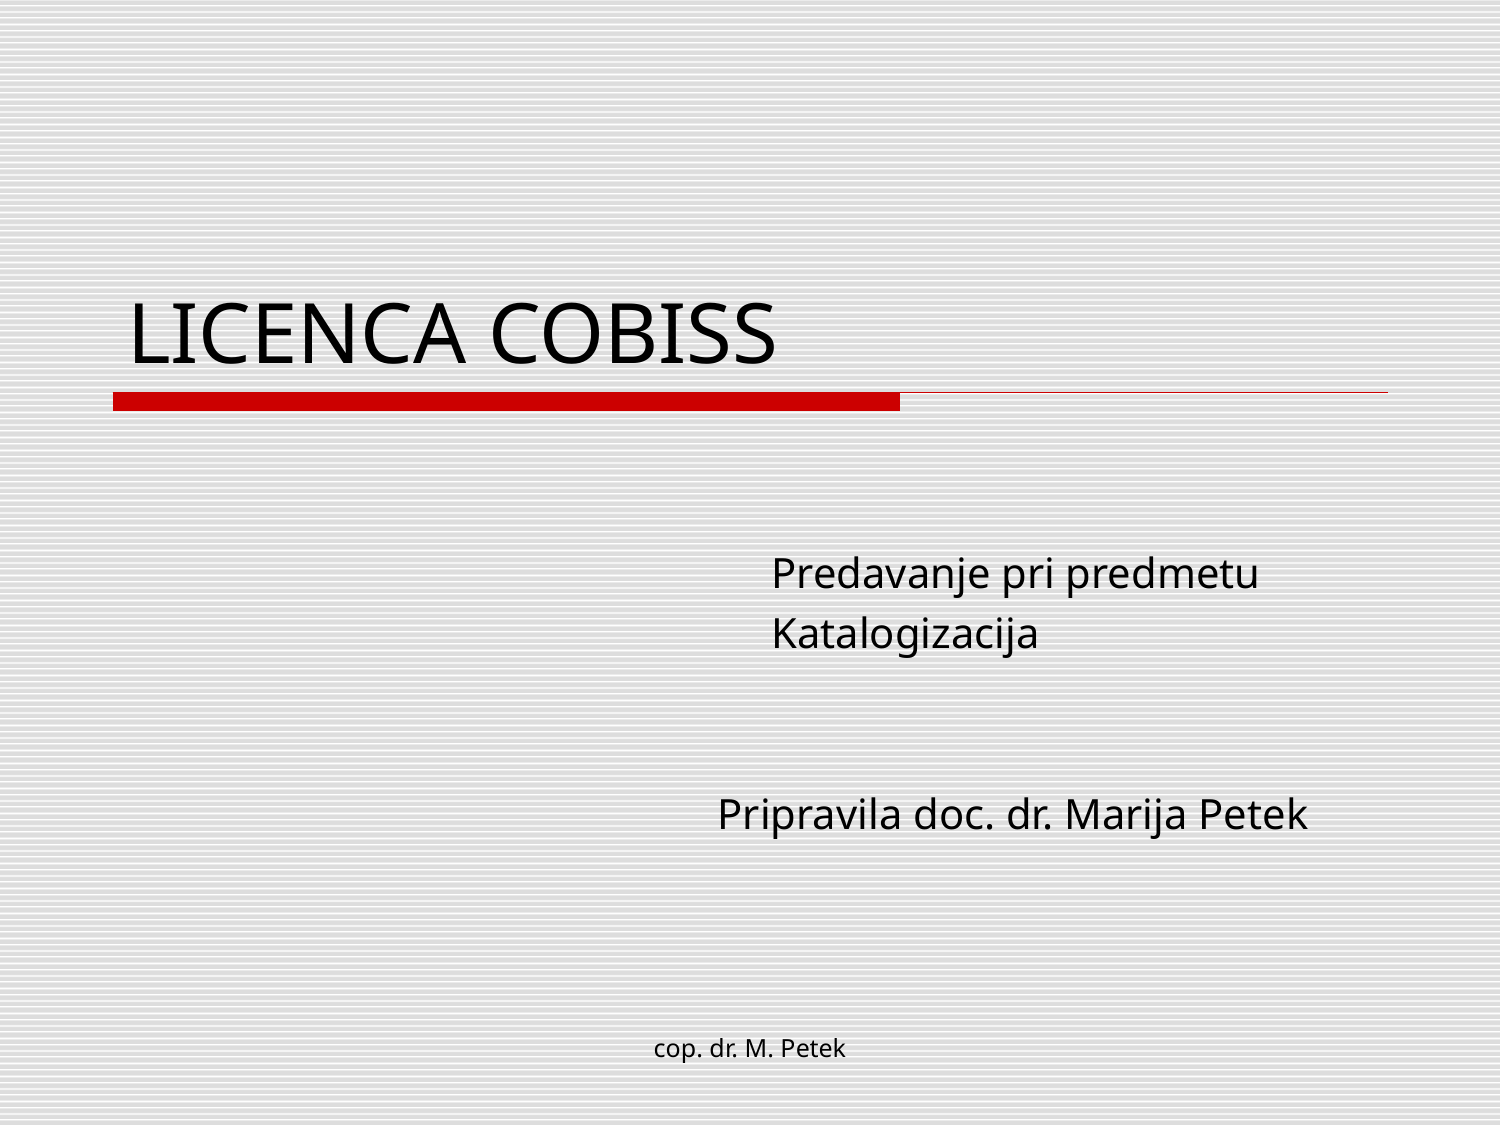

# LICENCA COBISS
 Predavanje pri predmetu
 Katalogizacija
 Pripravila doc. dr. Marija Petek
cop. dr. M. Petek